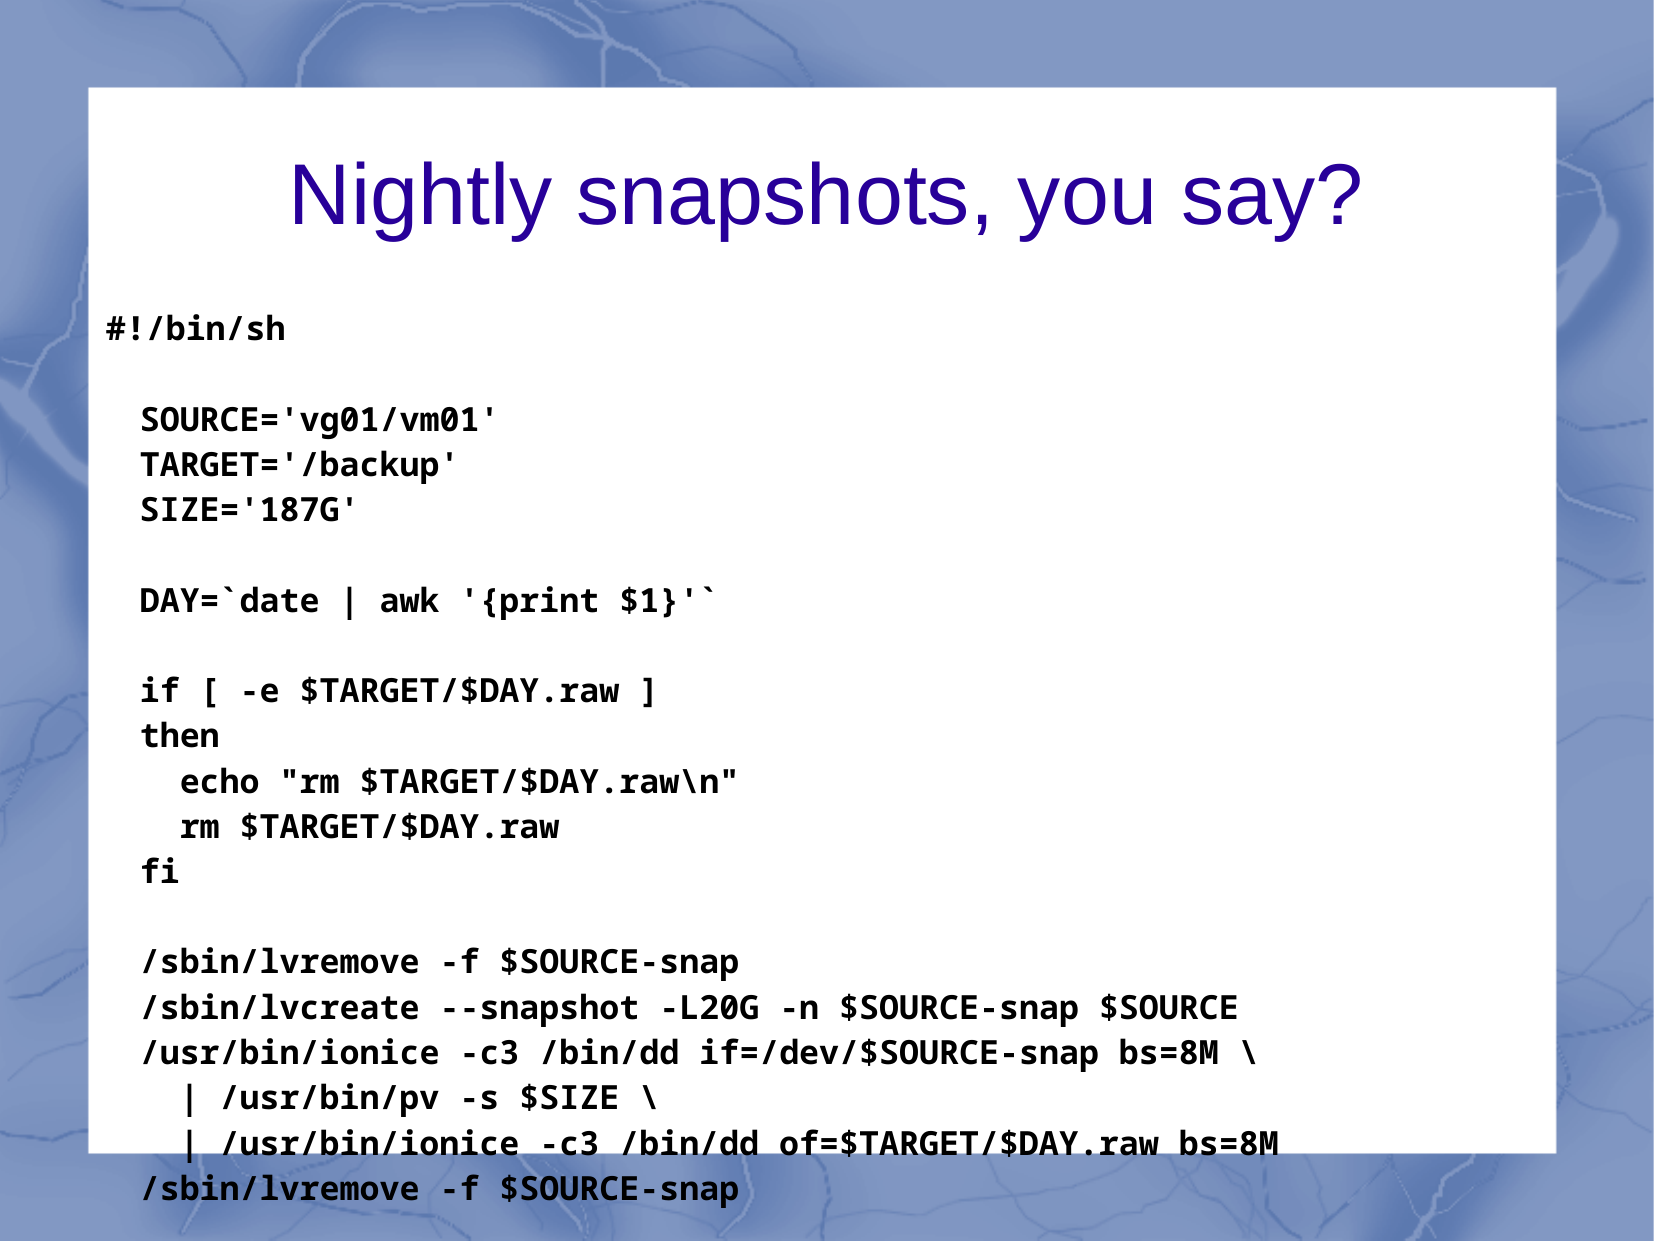

# Nightly snapshots, you say?
 #!/bin/sh
 SOURCE='vg01/vm01'
 TARGET='/backup'
 SIZE='187G'
 DAY=`date | awk '{print $1}'`
 if [ -e $TARGET/$DAY.raw ]
 then
 echo "rm $TARGET/$DAY.raw\n"
 rm $TARGET/$DAY.raw
 fi
 /sbin/lvremove -f $SOURCE-snap
 /sbin/lvcreate --snapshot -L20G -n $SOURCE-snap $SOURCE
 /usr/bin/ionice -c3 /bin/dd if=/dev/$SOURCE-snap bs=8M \
 | /usr/bin/pv -s $SIZE \
 | /usr/bin/ionice -c3 /bin/dd of=$TARGET/$DAY.raw bs=8M
 /sbin/lvremove -f $SOURCE-snap